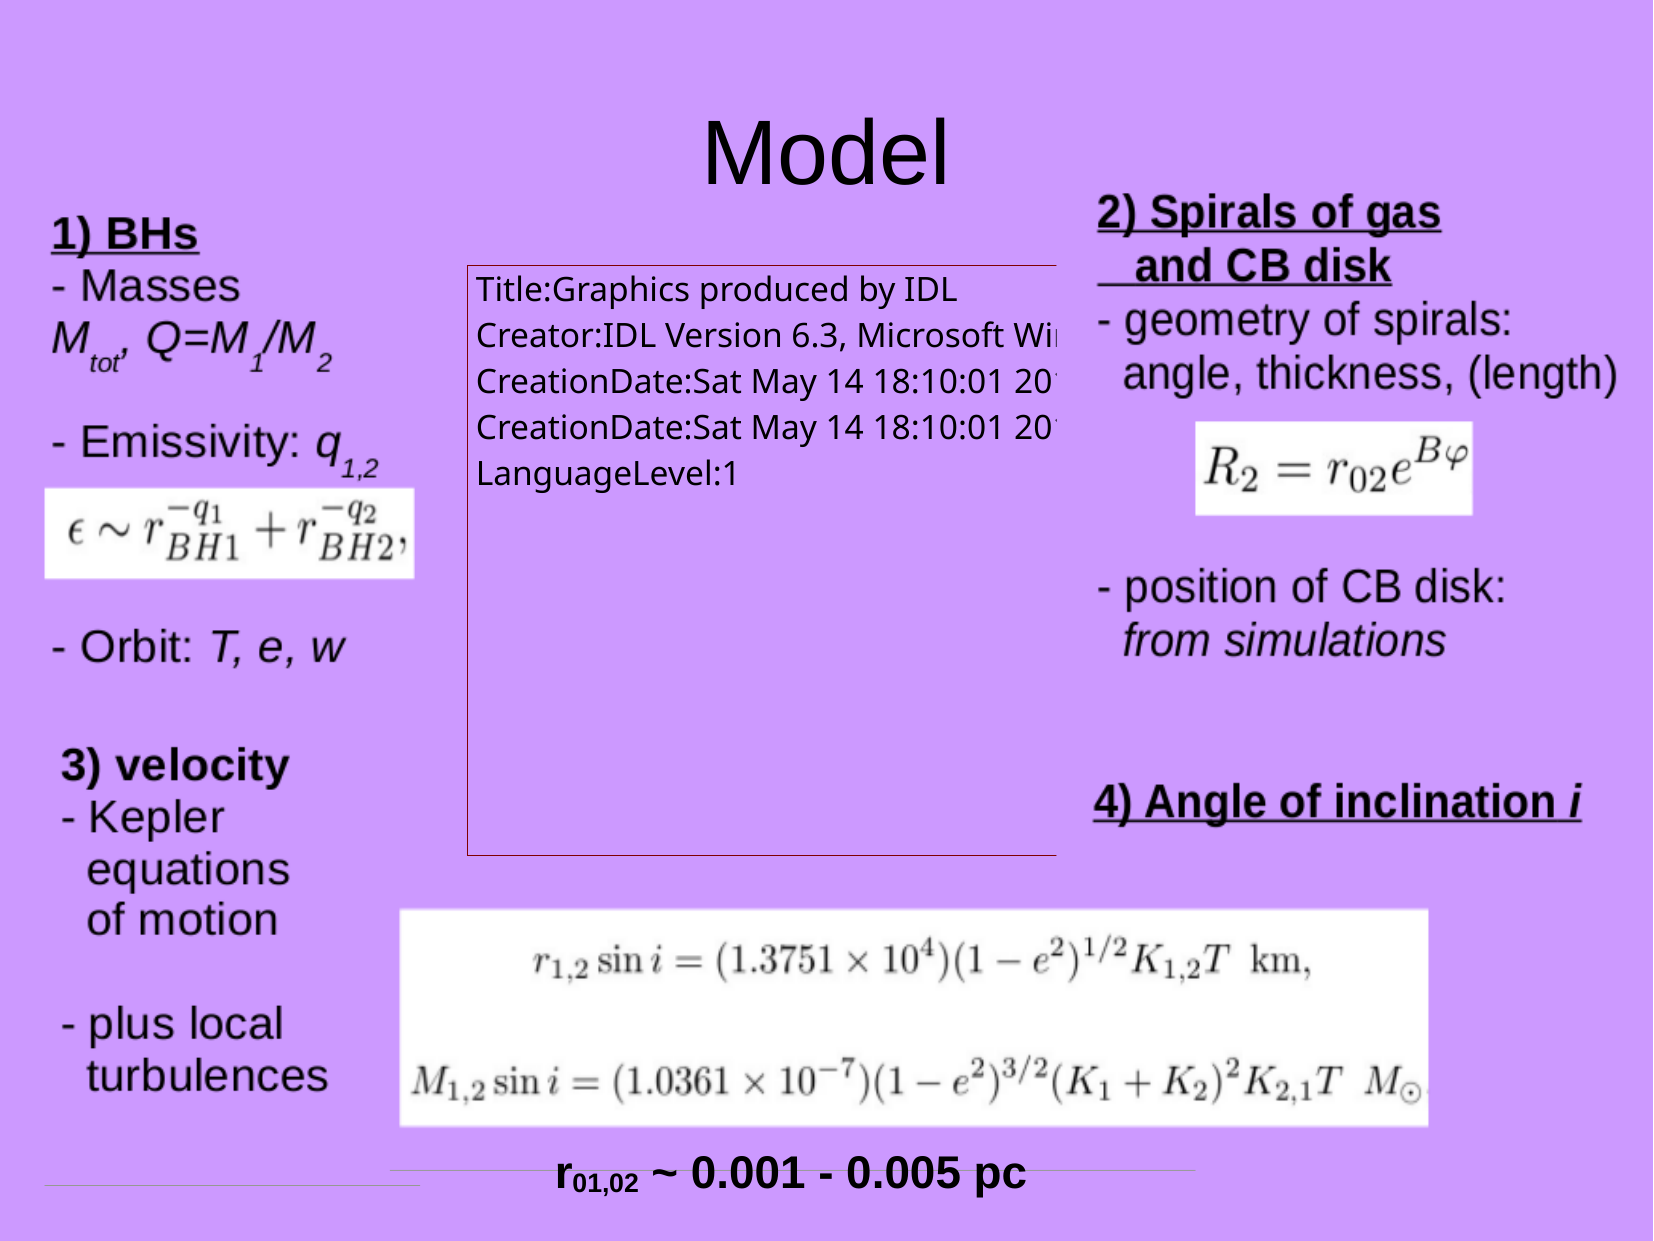

# Model
r01,02 ~ 0.001 - 0.005 pc